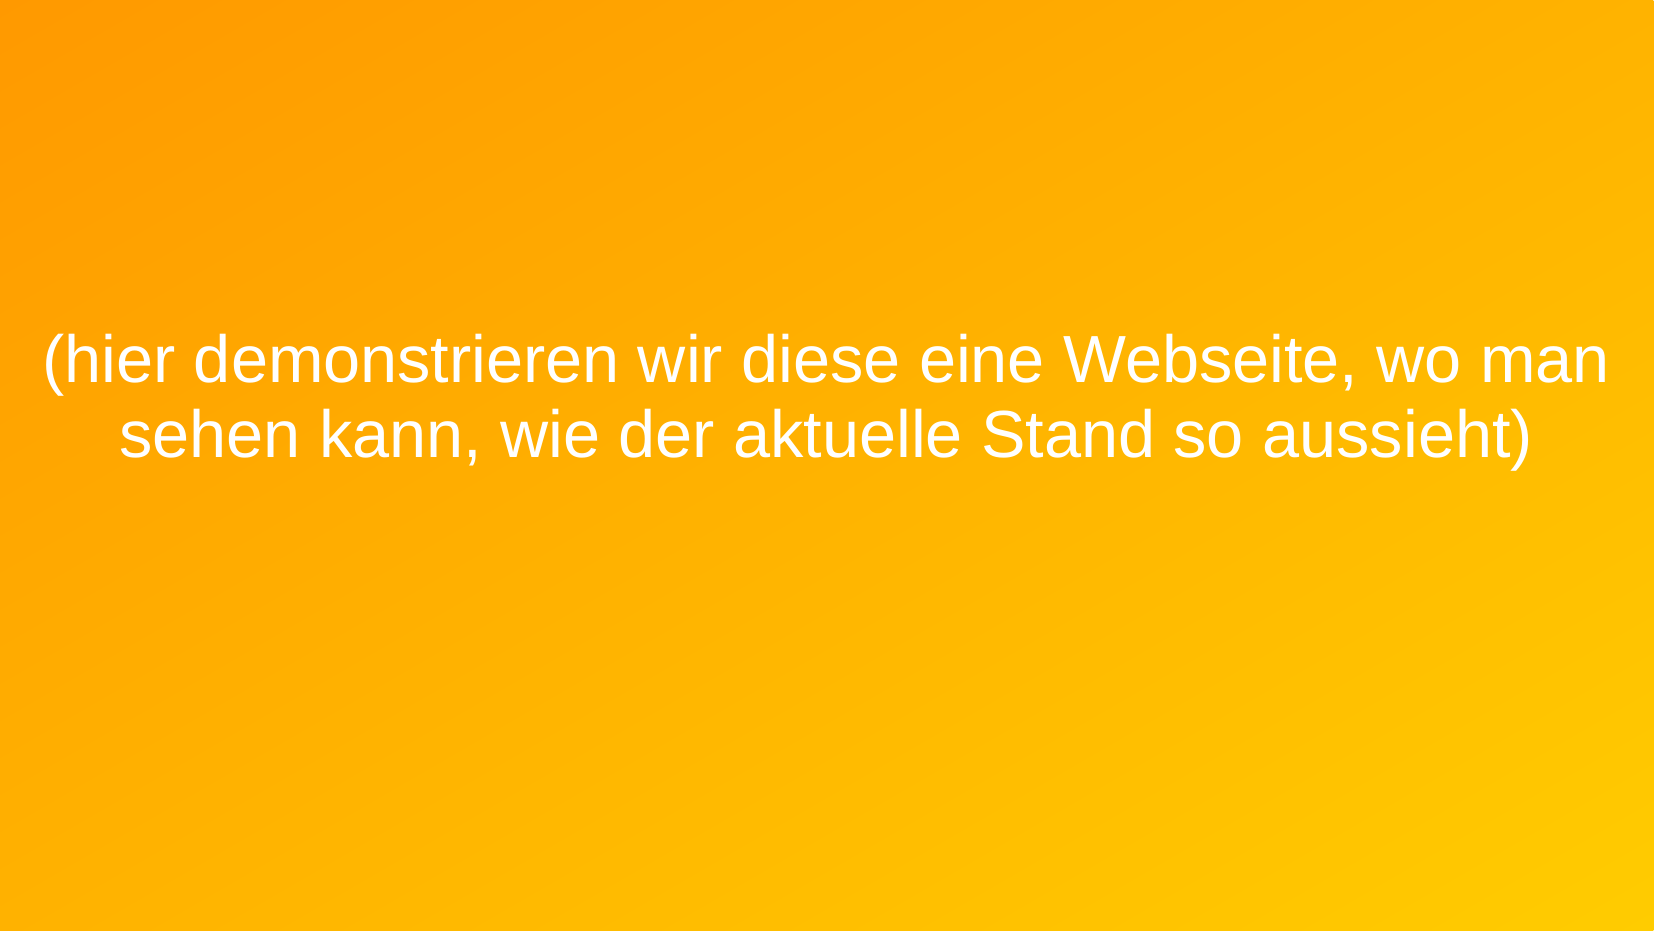

# (hier demonstrieren wir diese eine Webseite, wo man sehen kann, wie der aktuelle Stand so aussieht)